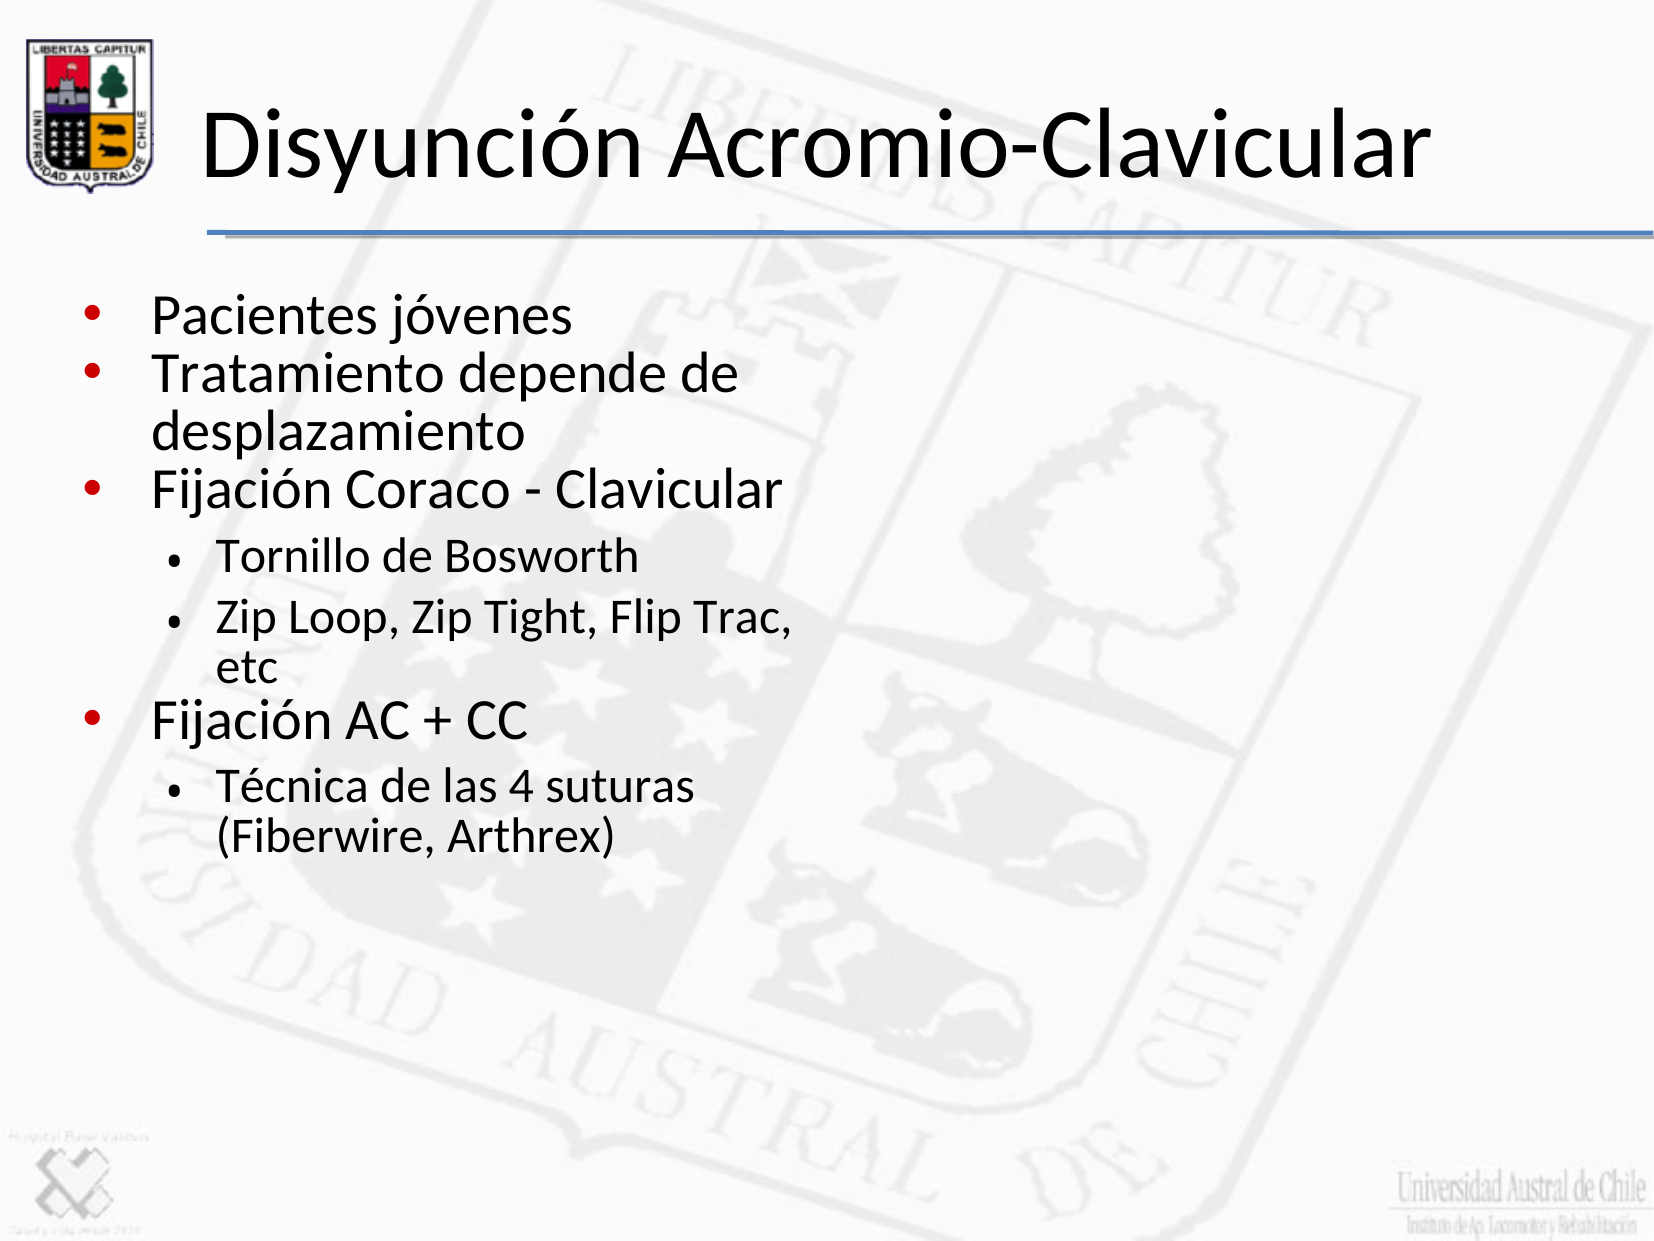

# Disyunción Acromio-Clavicular
Pacientes jóvenes
Tratamiento depende de desplazamiento
Fijación Coraco - Clavicular
Tornillo de Bosworth
Zip Loop, Zip Tight, Flip Trac, etc
Fijación AC + CC
Técnica de las 4 suturas (Fiberwire, Arthrex)